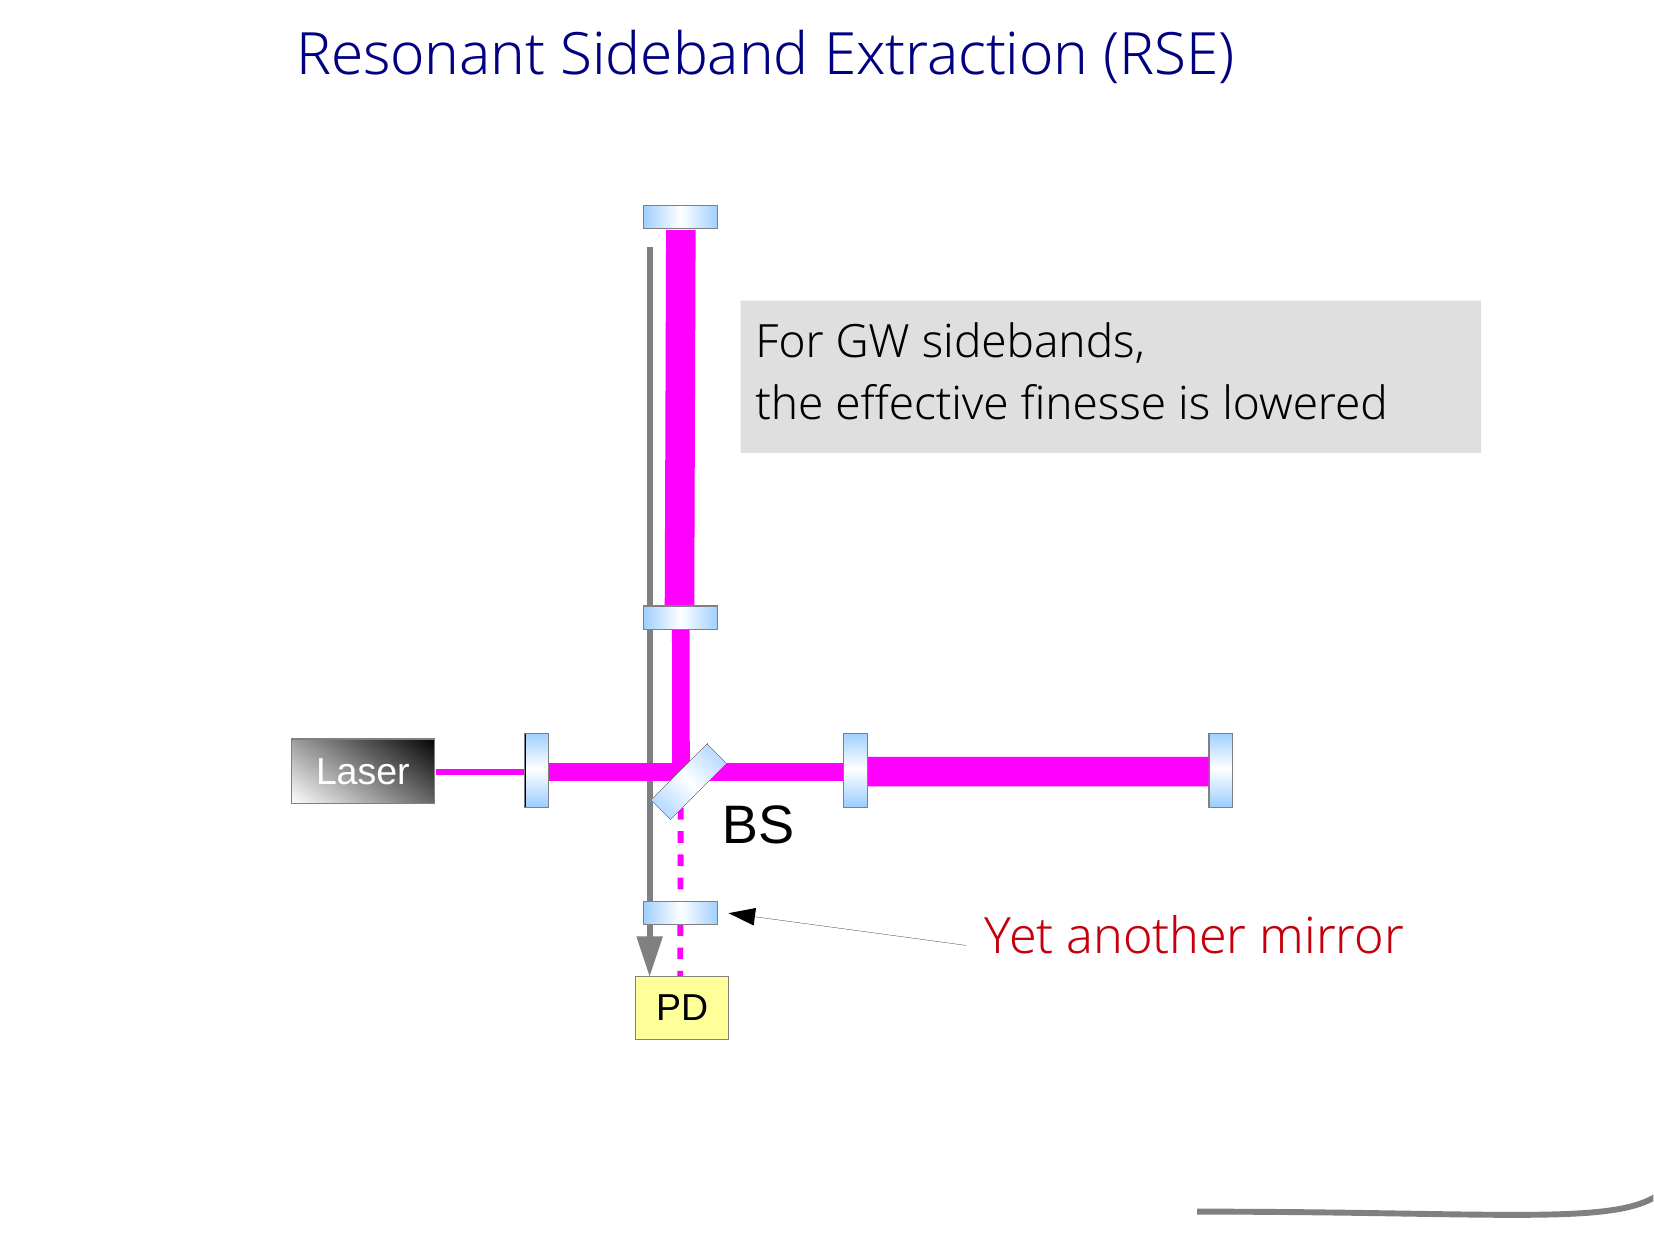

Resonant Sideband Extraction (RSE)
For GW sidebands,
the effective finesse is lowered
Laser
BS
Yet another mirror
PD